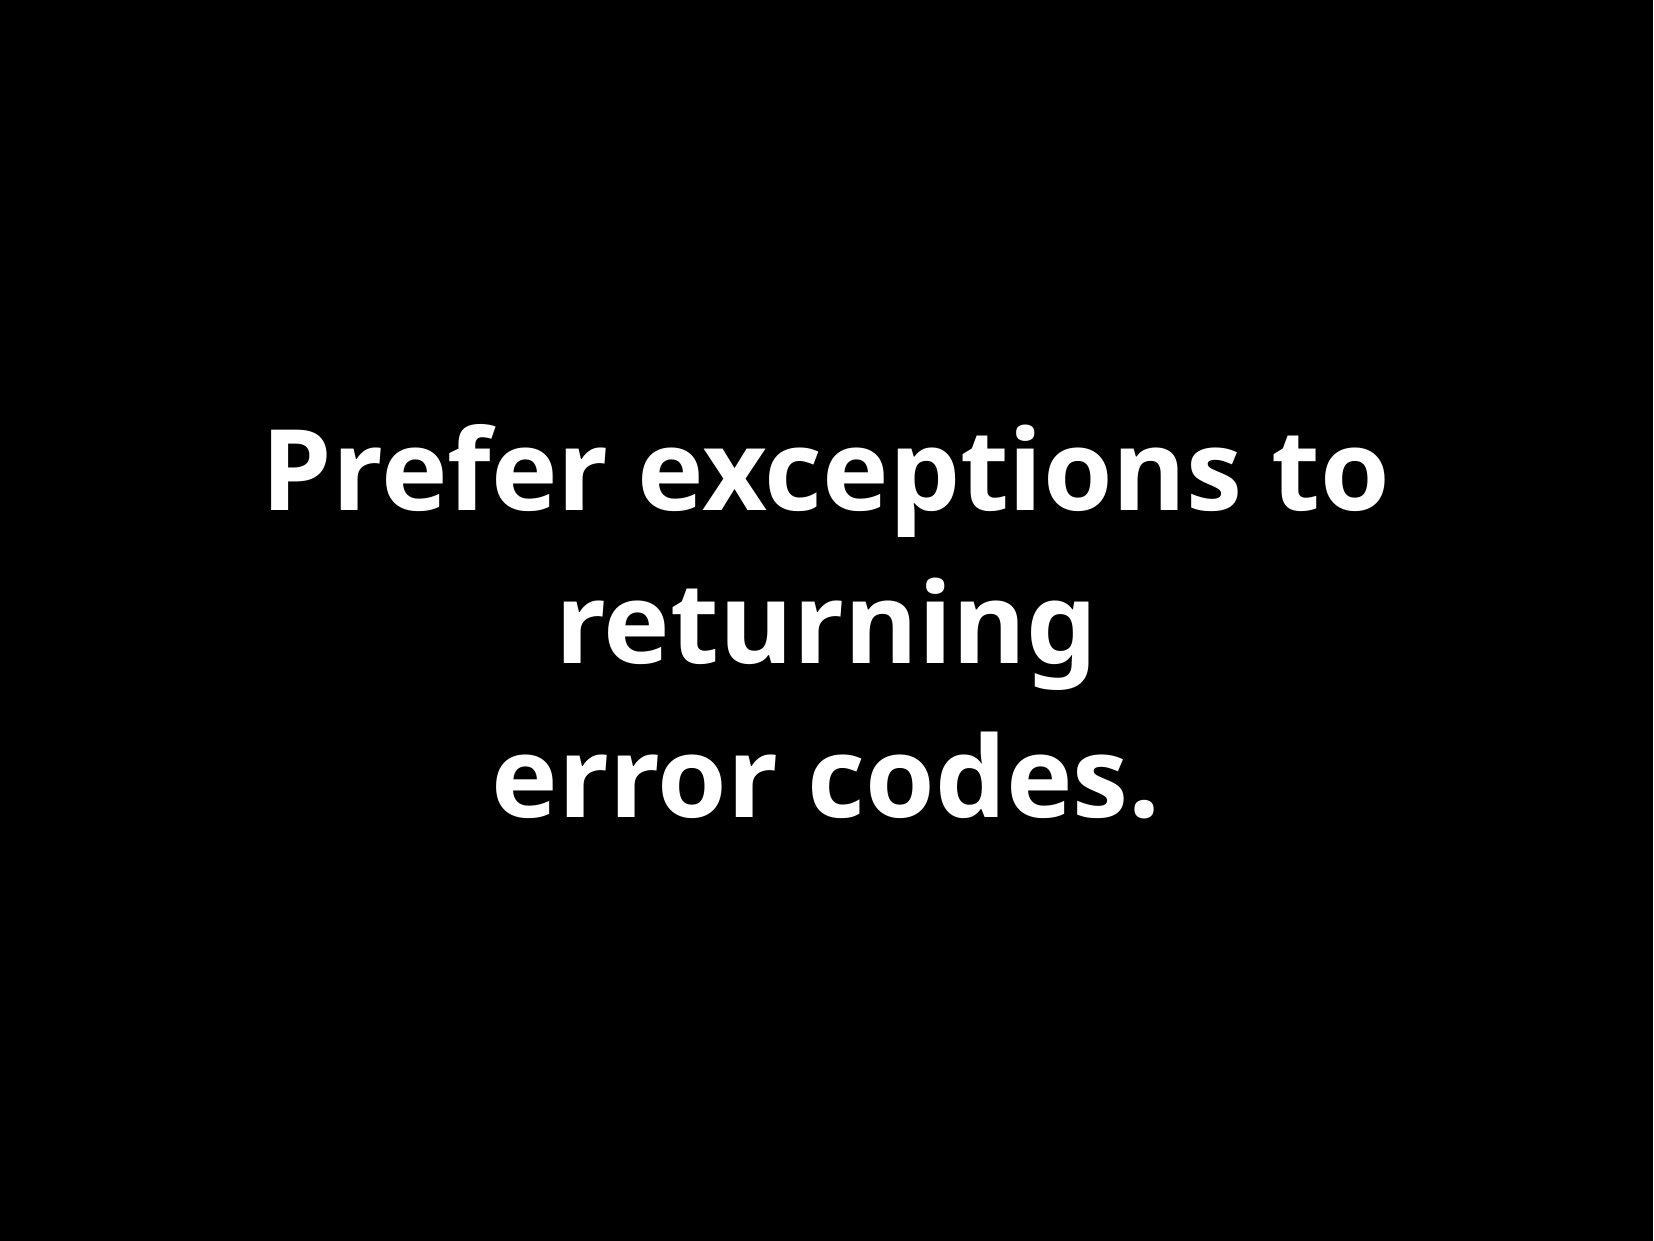

# Prefer exceptions to returning error codes.